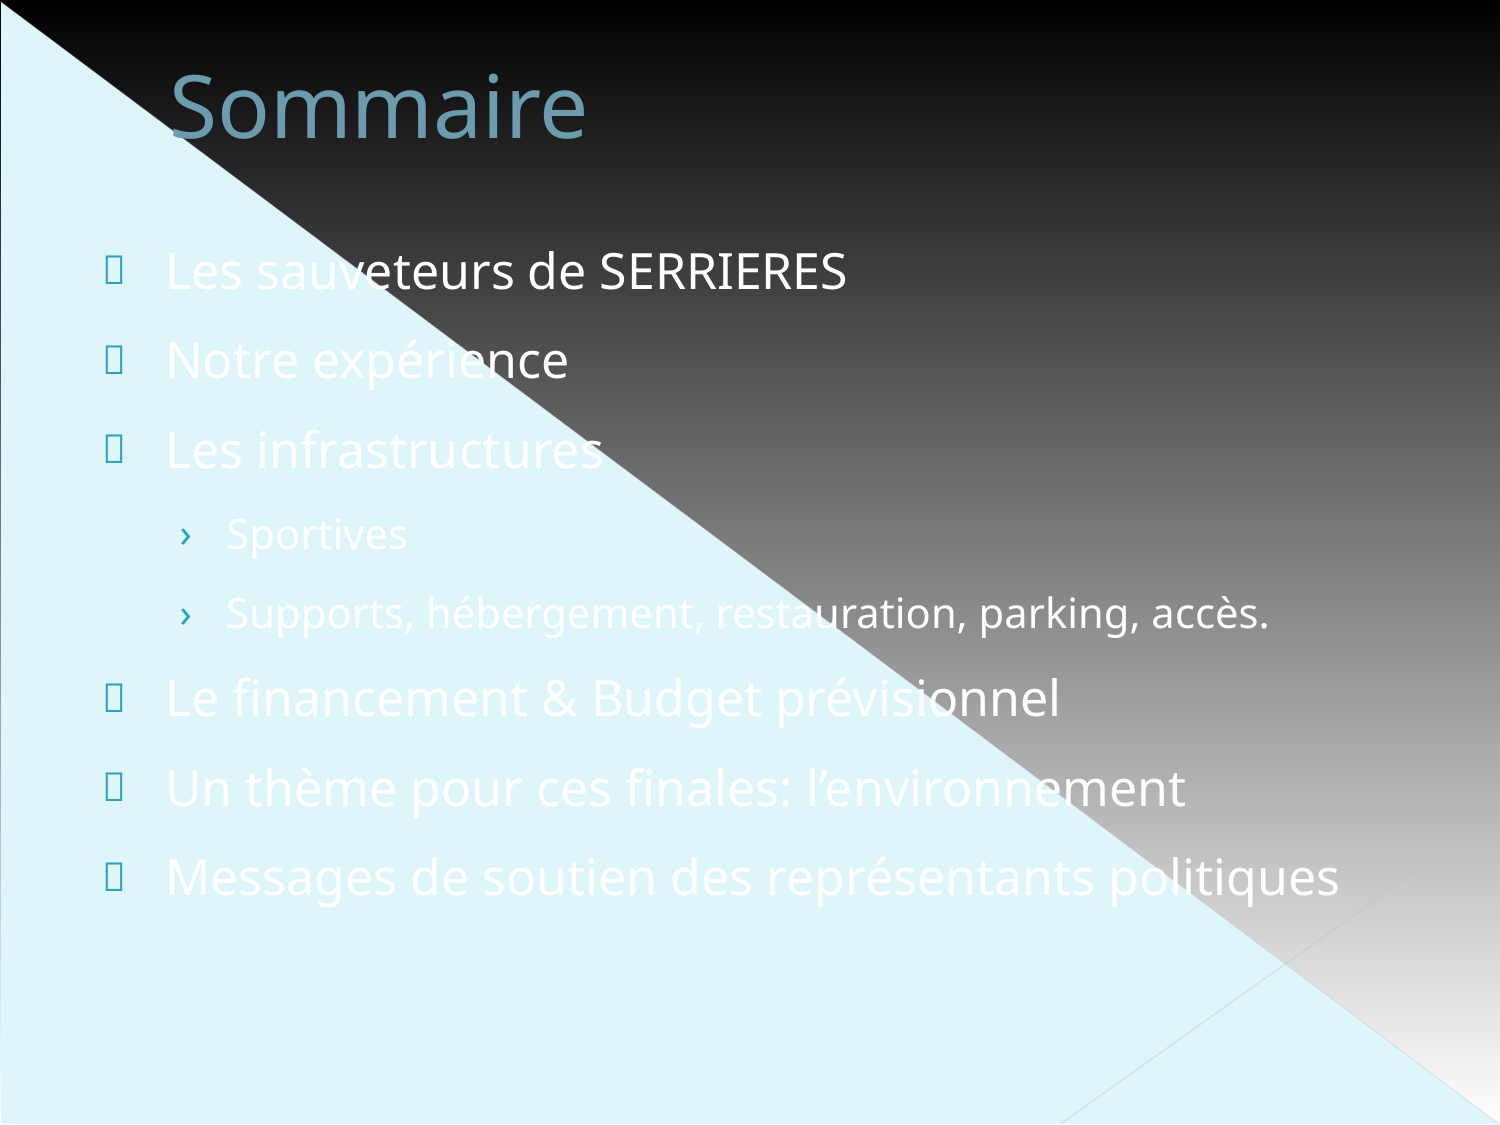

# Sommaire
Les sauveteurs de SERRIERES
Notre expérience
Les infrastructures
Sportives
Supports, hébergement, restauration, parking, accès.
Le financement & Budget prévisionnel
Un thème pour ces finales: l’environnement
Messages de soutien des représentants politiques